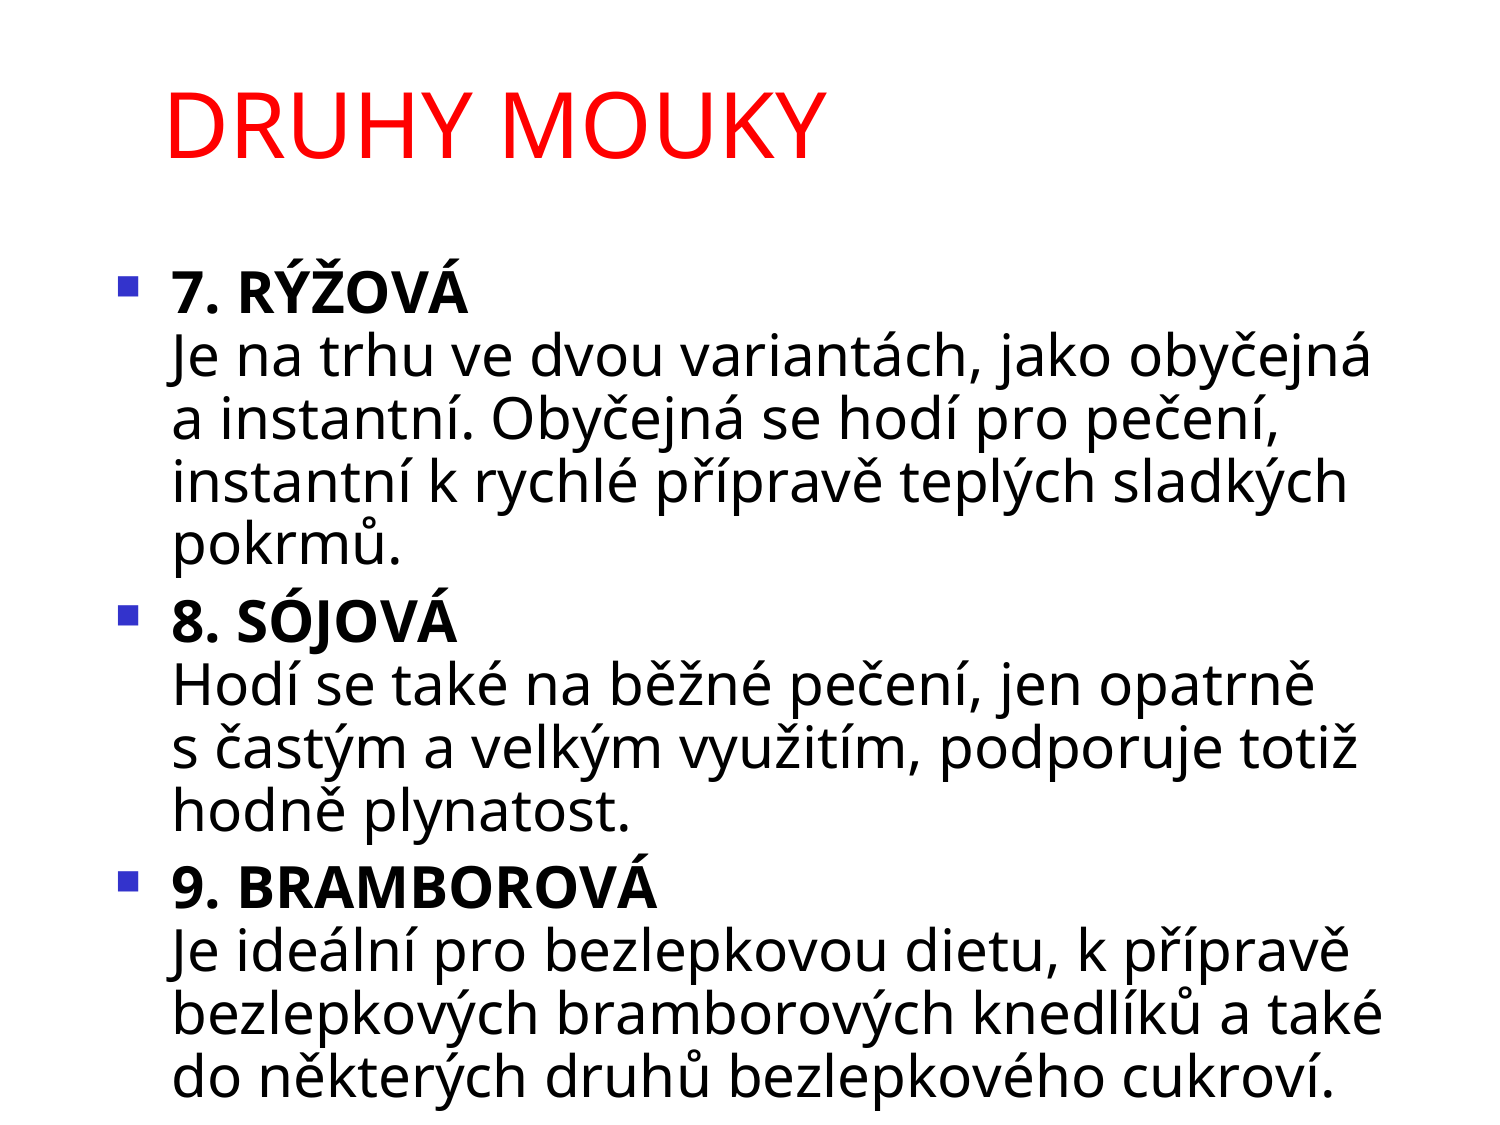

# DRUHY MOUKY
7. RÝŽOVÁ
Je na trhu ve dvou variantách, jako obyčejná
a instantní. Obyčejná se hodí pro pečení, instantní k rychlé přípravě teplých sladkých pokrmů.
8. SÓJOVÁ
Hodí se také na běžné pečení, jen opatrně
s častým a velkým využitím, podporuje totiž hodně plynatost.
9. BRAMBOROVÁ
Je ideální pro bezlepkovou dietu, k přípravě bezlepkových bramborových knedlíků a také do některých druhů bezlepkového cukroví.